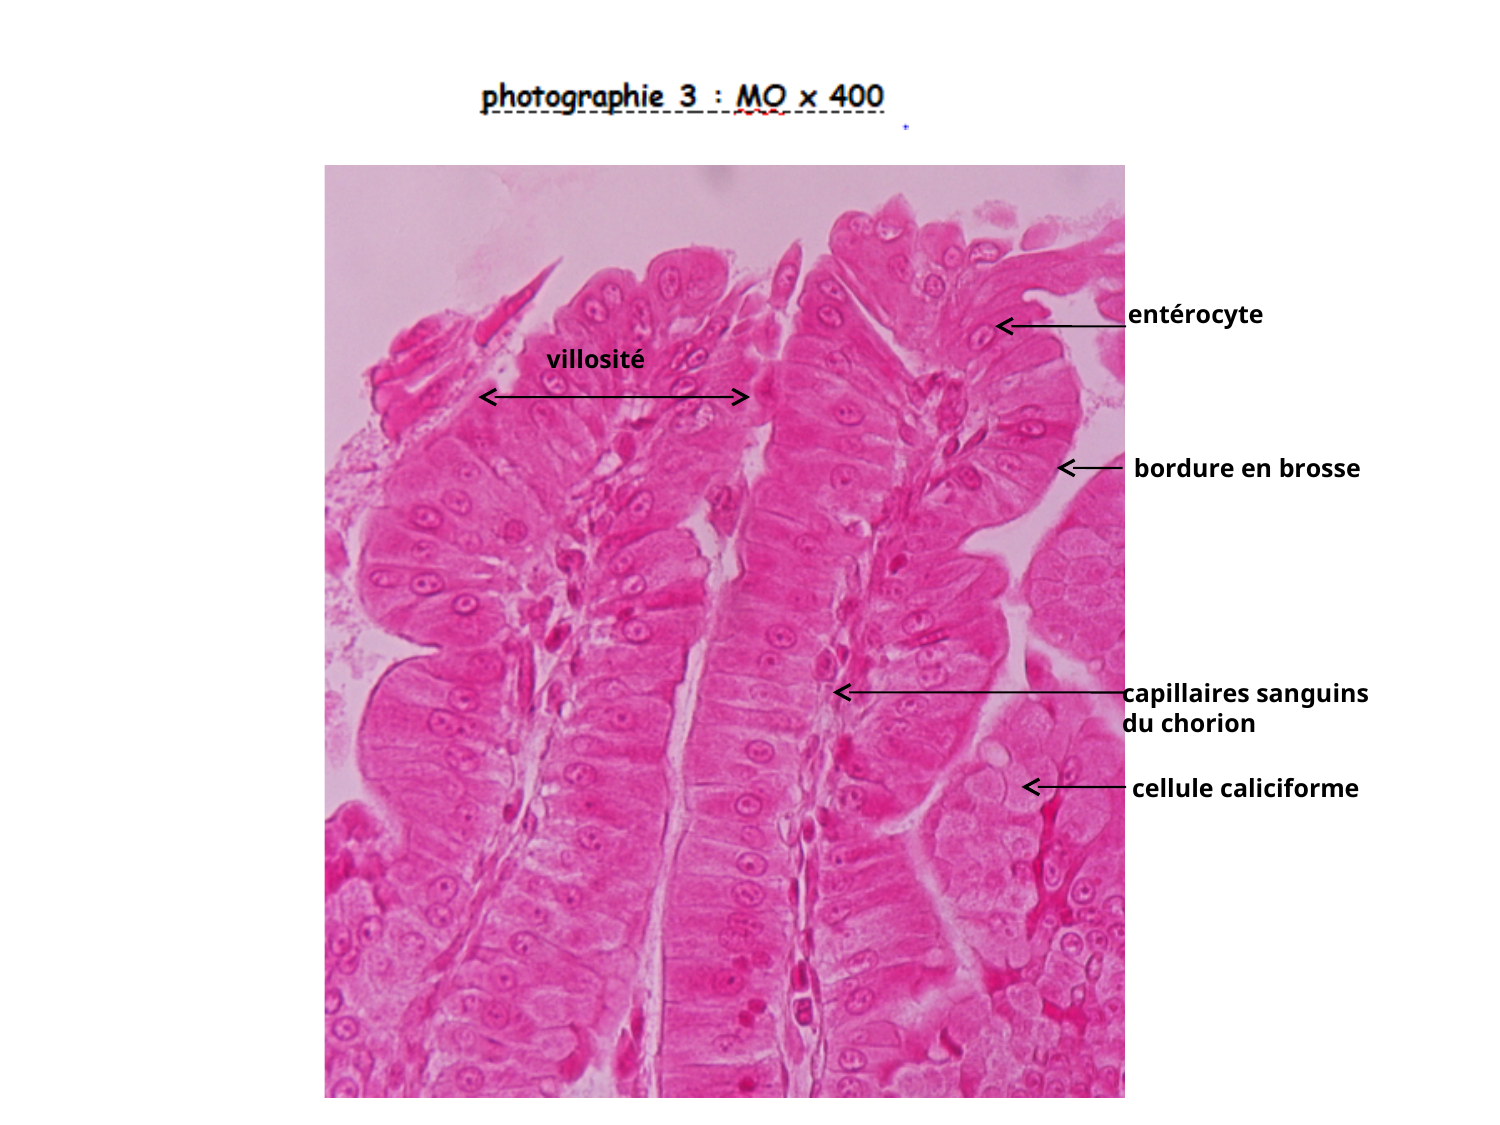

entérocyte
villosité
bordure en brosse
capillaires sanguins
du chorion
cellule caliciforme